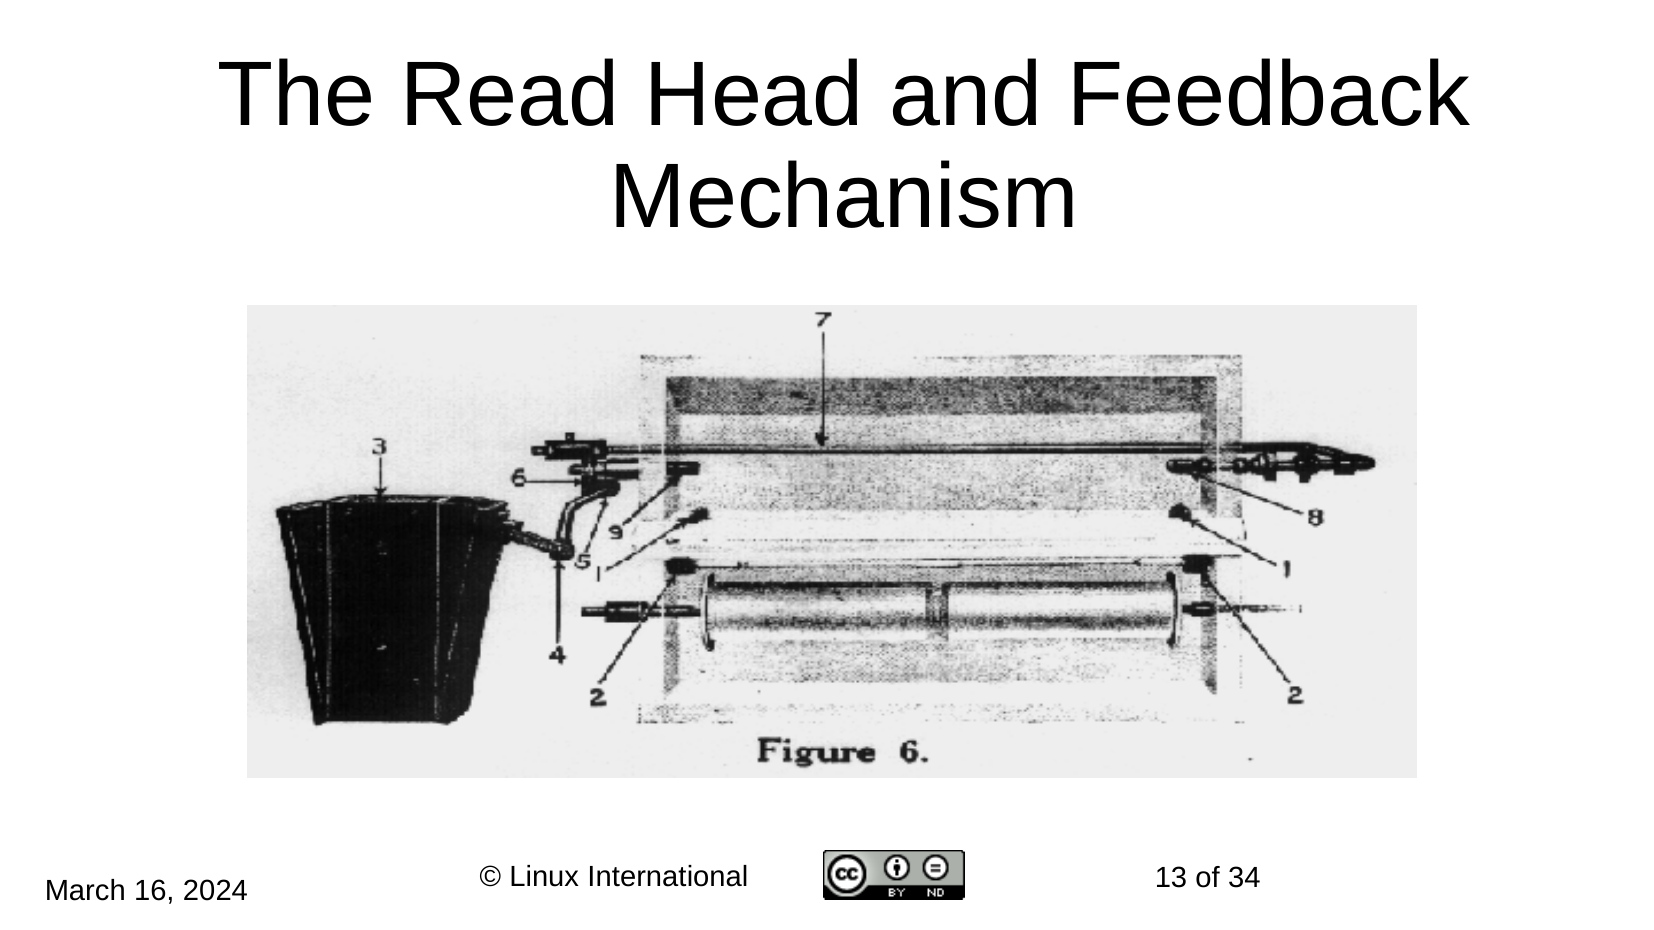

# The Read Head and Feedback Mechanism